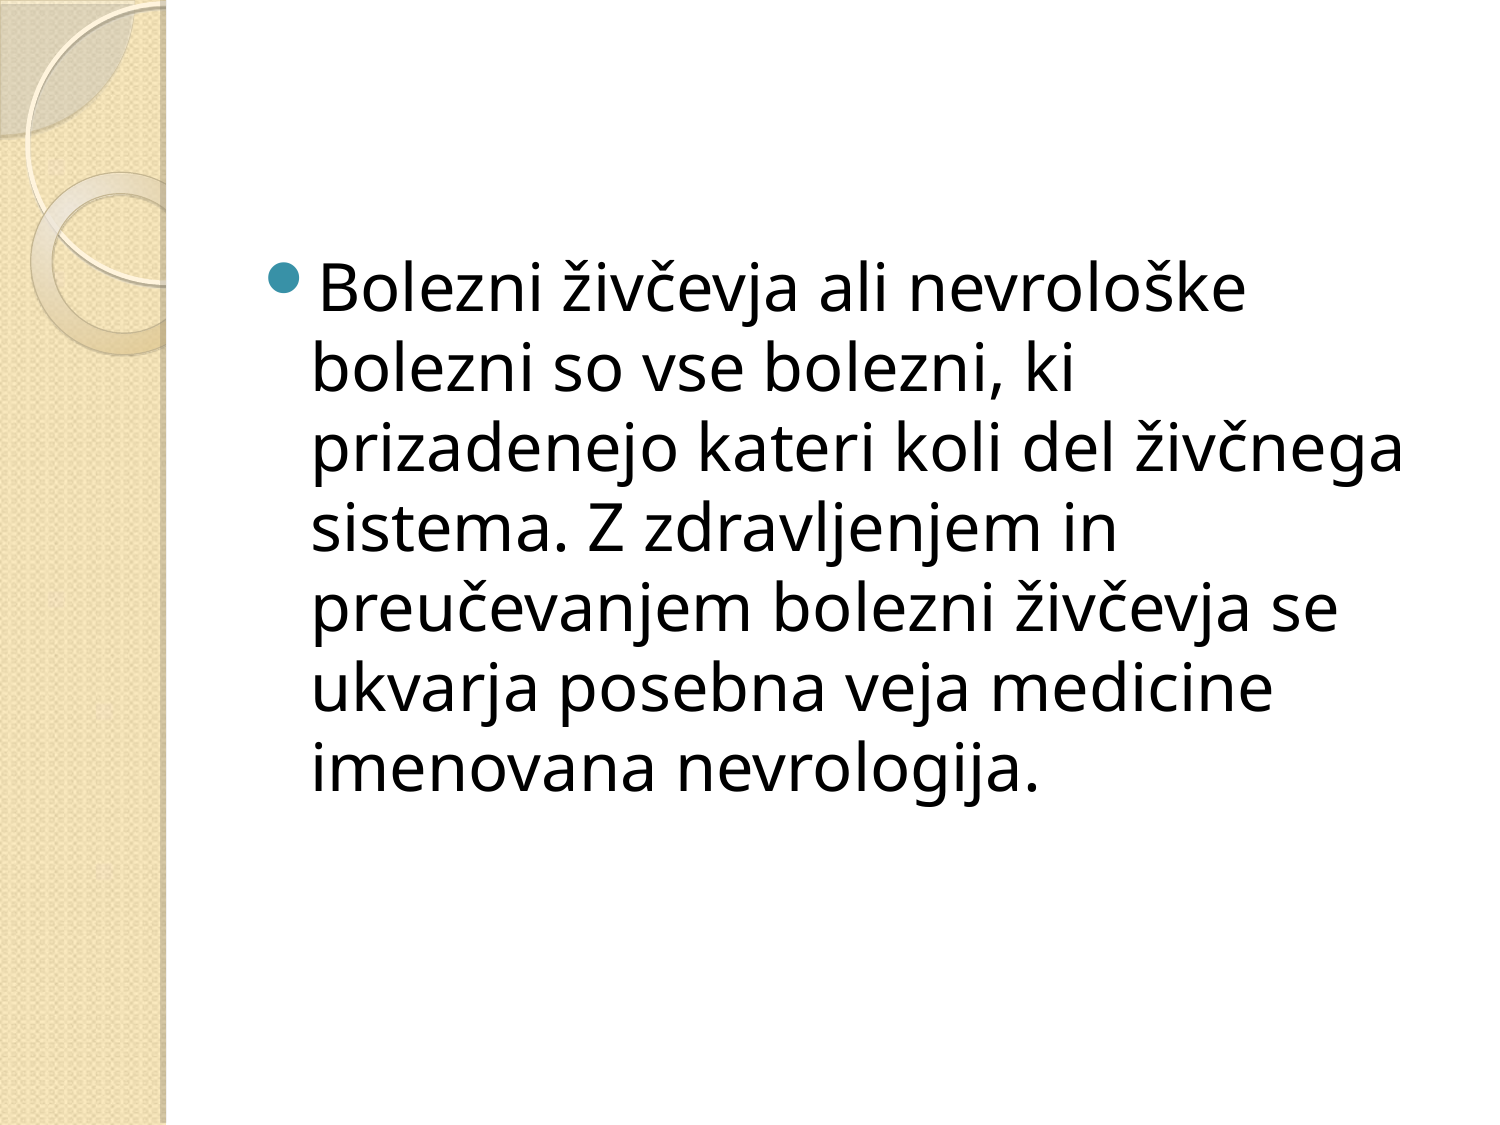

#
Bolezni živčevja ali nevrološke bolezni so vse bolezni, ki prizadenejo kateri koli del živčnega sistema. Z zdravljenjem in preučevanjem bolezni živčevja se ukvarja posebna veja medicine imenovana nevrologija.